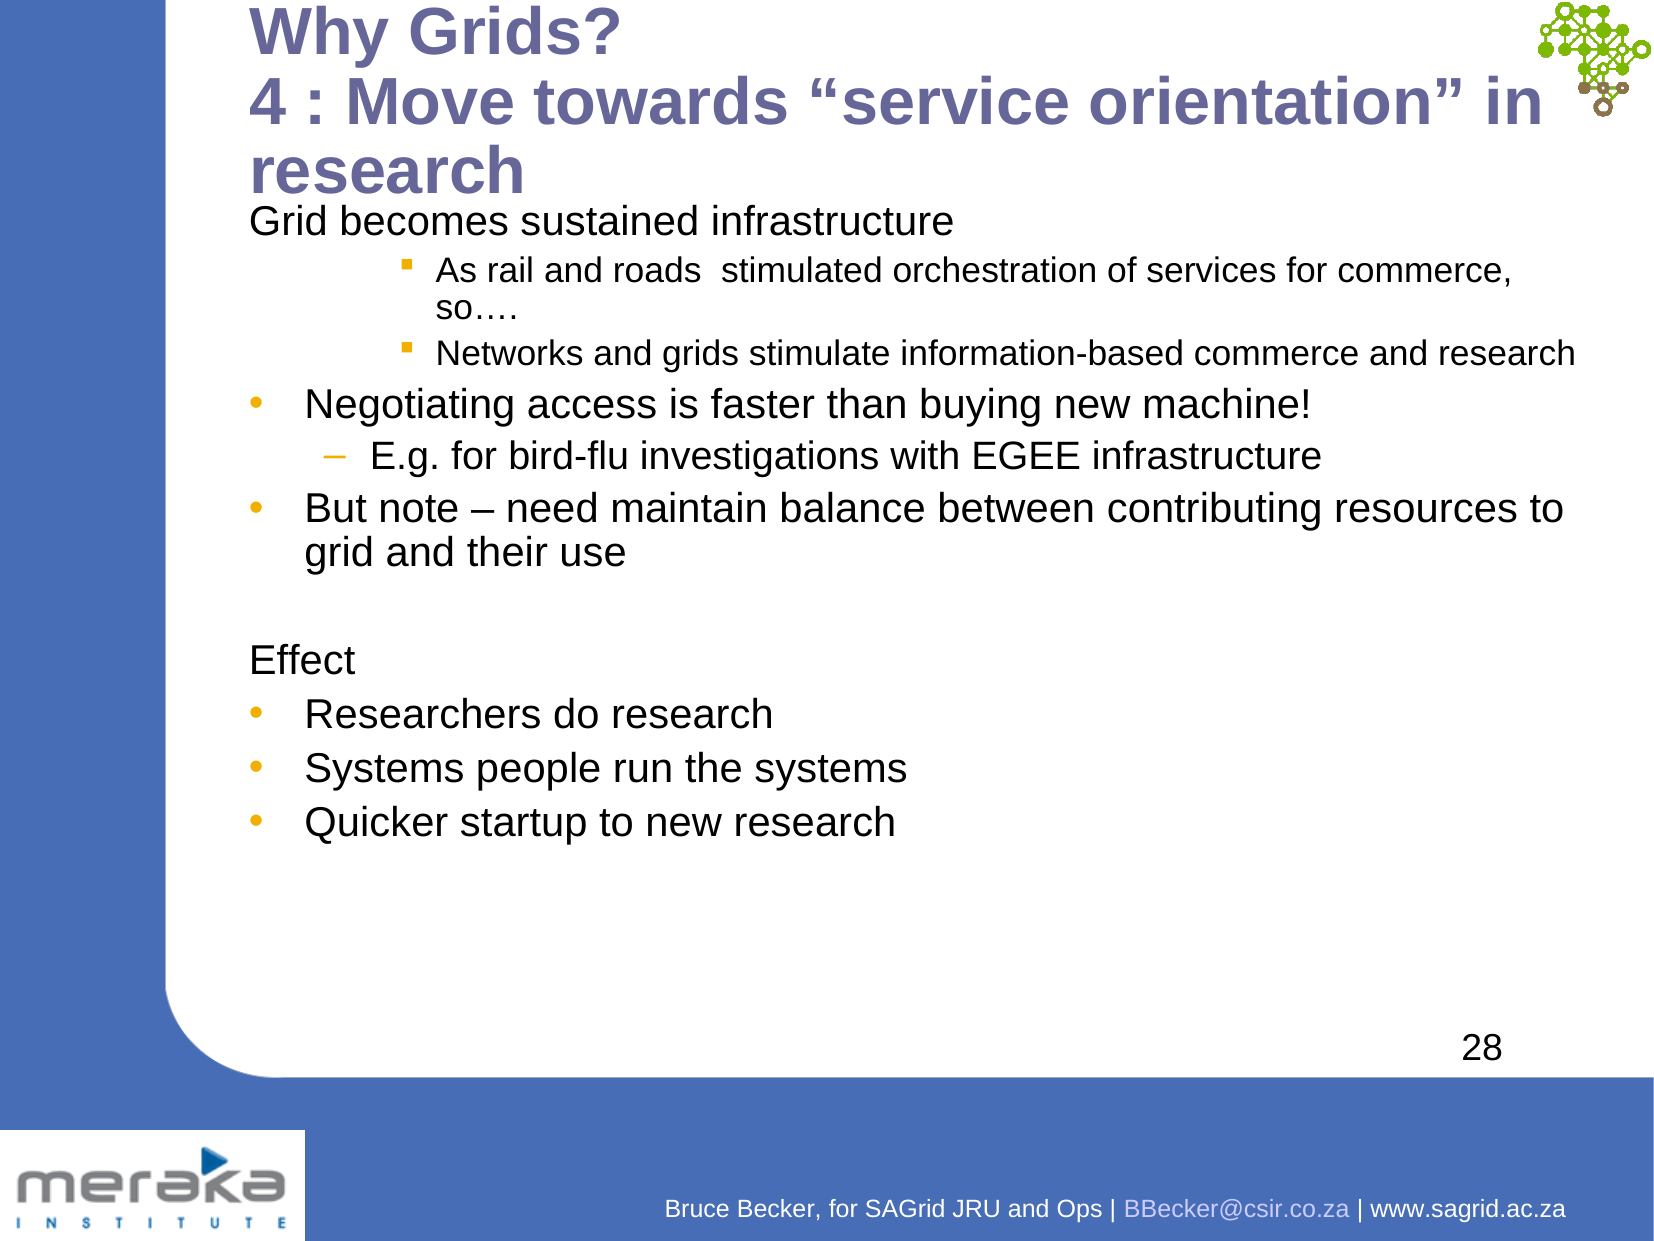

# Why Grids? 4 : Move towards “service orientation” in research
Grid becomes sustained infrastructure
As rail and roads stimulated orchestration of services for commerce, so….
Networks and grids stimulate information-based commerce and research
Negotiating access is faster than buying new machine!
E.g. for bird-flu investigations with EGEE infrastructure
But note – need maintain balance between contributing resources to grid and their use
Effect
Researchers do research
Systems people run the systems
Quicker startup to new research
28